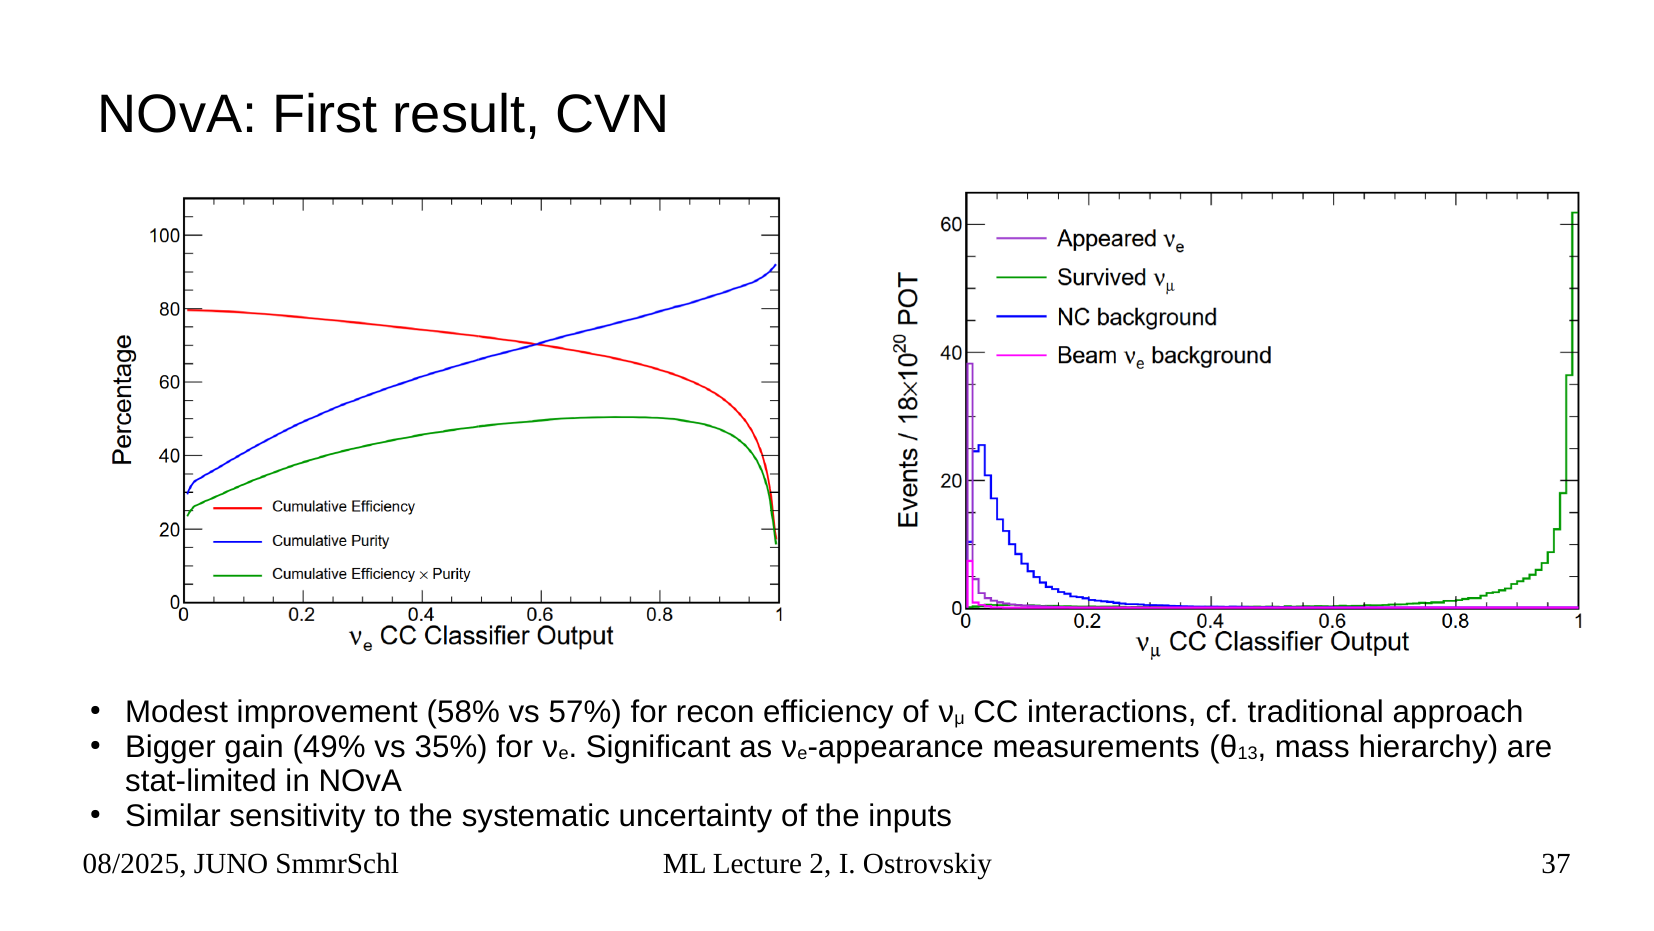

# NOvA: First result, CVN
Modest improvement (58% vs 57%) for recon efficiency of νμ CC interactions, cf. traditional approach
Bigger gain (49% vs 35%) for νe. Significant as νe-appearance measurements (θ13, mass hierarchy) are stat-limited in NOvA
Similar sensitivity to the systematic uncertainty of the inputs
08/2025, JUNO SmmrSchl
ML Lecture 2, I. Ostrovskiy
37